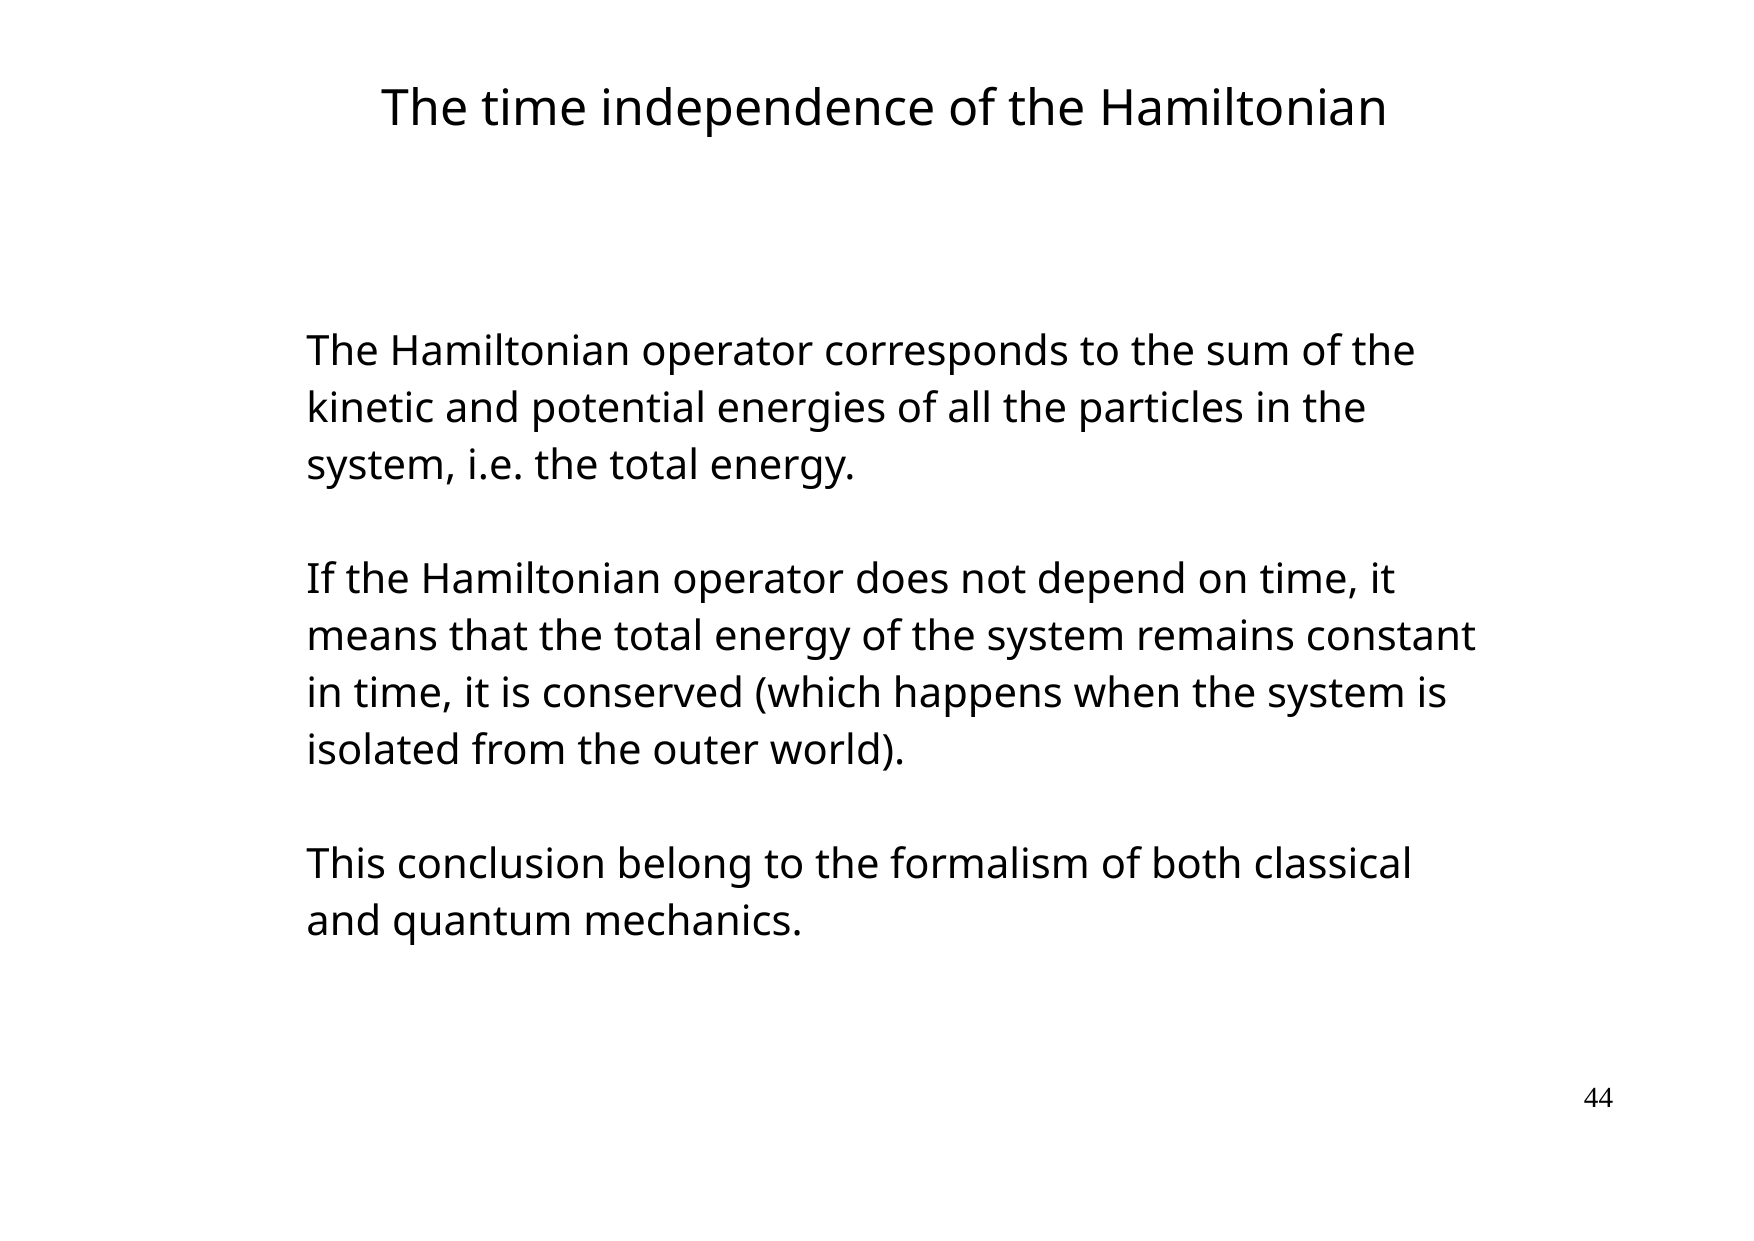

The time independence of the Hamiltonian
The Hamiltonian operator corresponds to the sum of the
kinetic and potential energies of all the particles in the
system, i.e. the total energy.
If the Hamiltonian operator does not depend on time, it
means that the total energy of the system remains constant
in time, it is conserved (which happens when the system is
isolated from the outer world).
This conclusion belong to the formalism of both classical
and quantum mechanics.
44